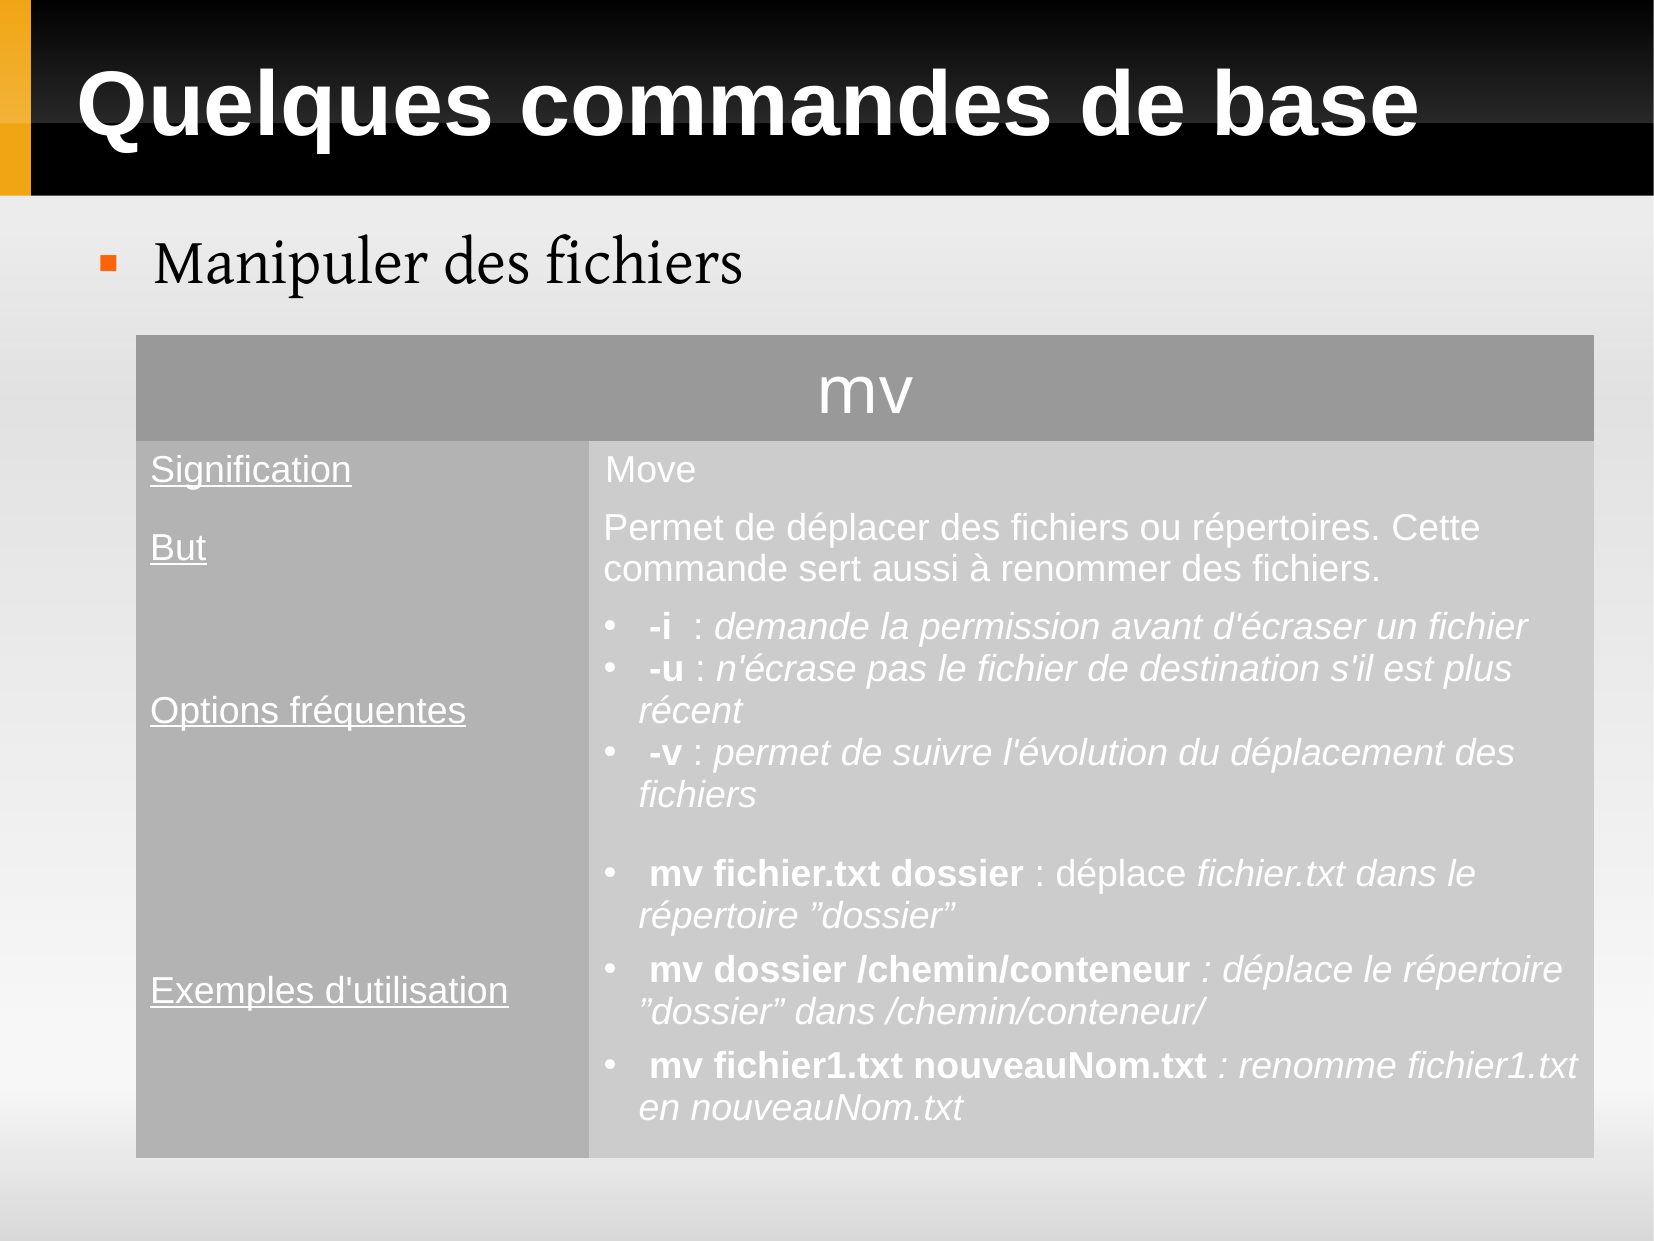

# Quelques commandes de base
Manipuler des fichiers
| mv | |
| --- | --- |
| Signification | Move |
| But | Permet de déplacer des fichiers ou répertoires. Cette commande sert aussi à renommer des fichiers. |
| Options fréquentes | -i : demande la permission avant d'écraser un fichier -u : n'écrase pas le fichier de destination s'il est plus récent -v : permet de suivre l'évolution du déplacement des fichiers |
| Exemples d'utilisation | mv fichier.txt dossier : déplace fichier.txt dans le répertoire ”dossier” mv dossier /chemin/conteneur : déplace le répertoire ”dossier” dans /chemin/conteneur/ mv fichier1.txt nouveauNom.txt : renomme fichier1.txt en nouveauNom.txt |